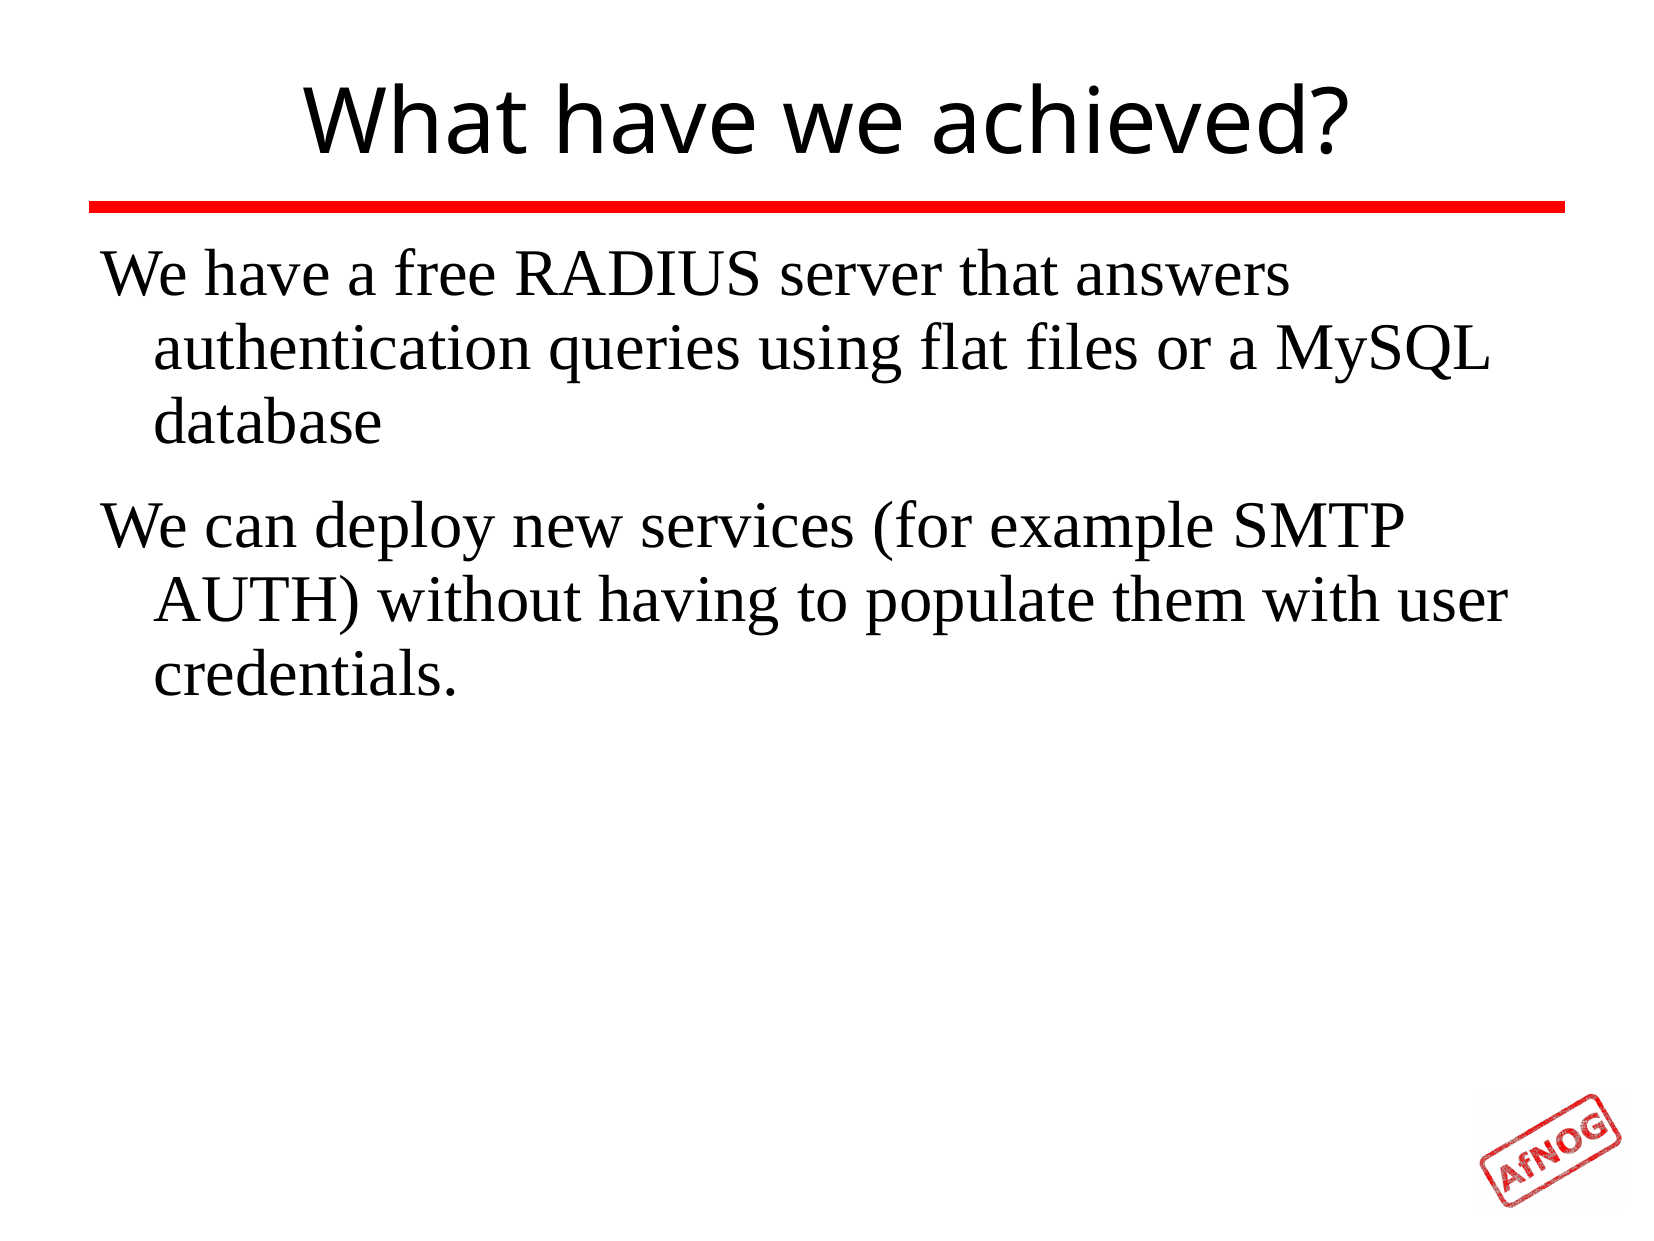

# What have we achieved?
We have a free RADIUS server that answers authentication queries using flat files or a MySQL database
We can deploy new services (for example SMTP AUTH) without having to populate them with user credentials.